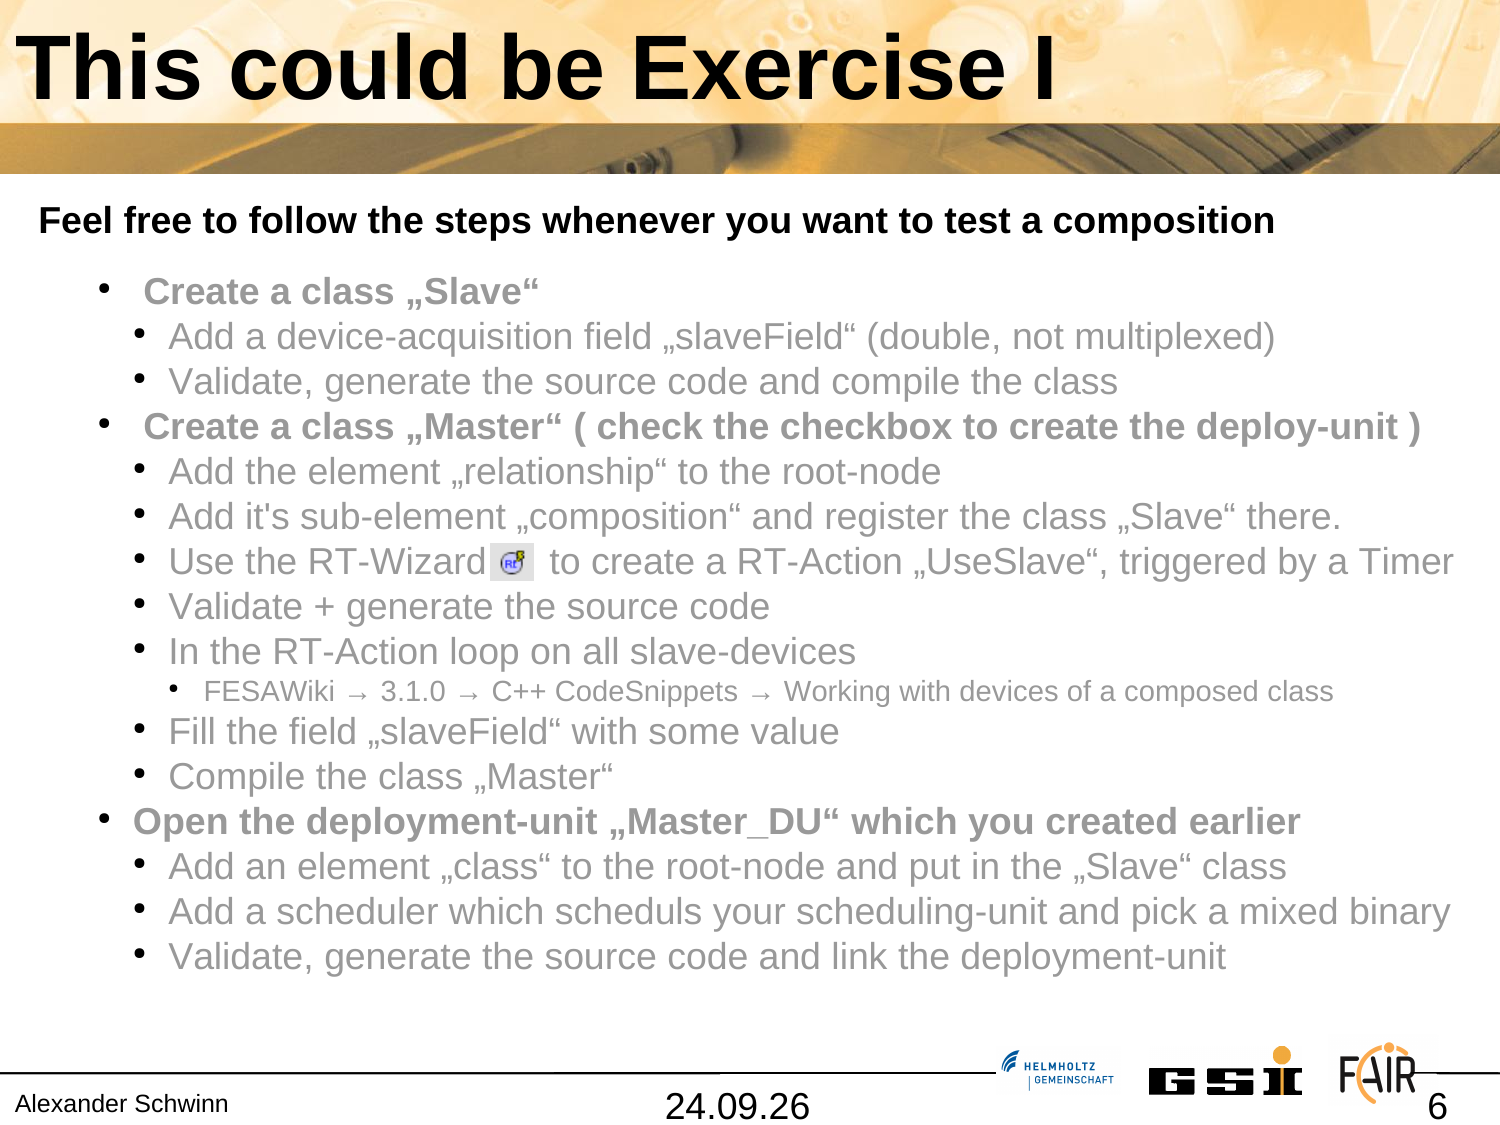

# This could be Exercise I
Feel free to follow the steps whenever you want to test a composition
 Create a class „Slave“
Add a device-acquisition field „slaveField“ (double, not multiplexed)
Validate, generate the source code and compile the class
 Create a class „Master“ ( check the checkbox to create the deploy-unit )
Add the element „relationship“ to the root-node
Add it's sub-element „composition“ and register the class „Slave“ there.
Use the RT-Wizard to create a RT-Action „UseSlave“, triggered by a Timer
Validate + generate the source code
In the RT-Action loop on all slave-devices
FESAWiki → 3.1.0 → C++ CodeSnippets → Working with devices of a composed class
Fill the field „slaveField“ with some value
Compile the class „Master“
Open the deployment-unit „Master_DU“ which you created earlier
Add an element „class“ to the root-node and put in the „Slave“ class
Add a scheduler which scheduls your scheduling-unit and pick a mixed binary
Validate, generate the source code and link the deployment-unit
6